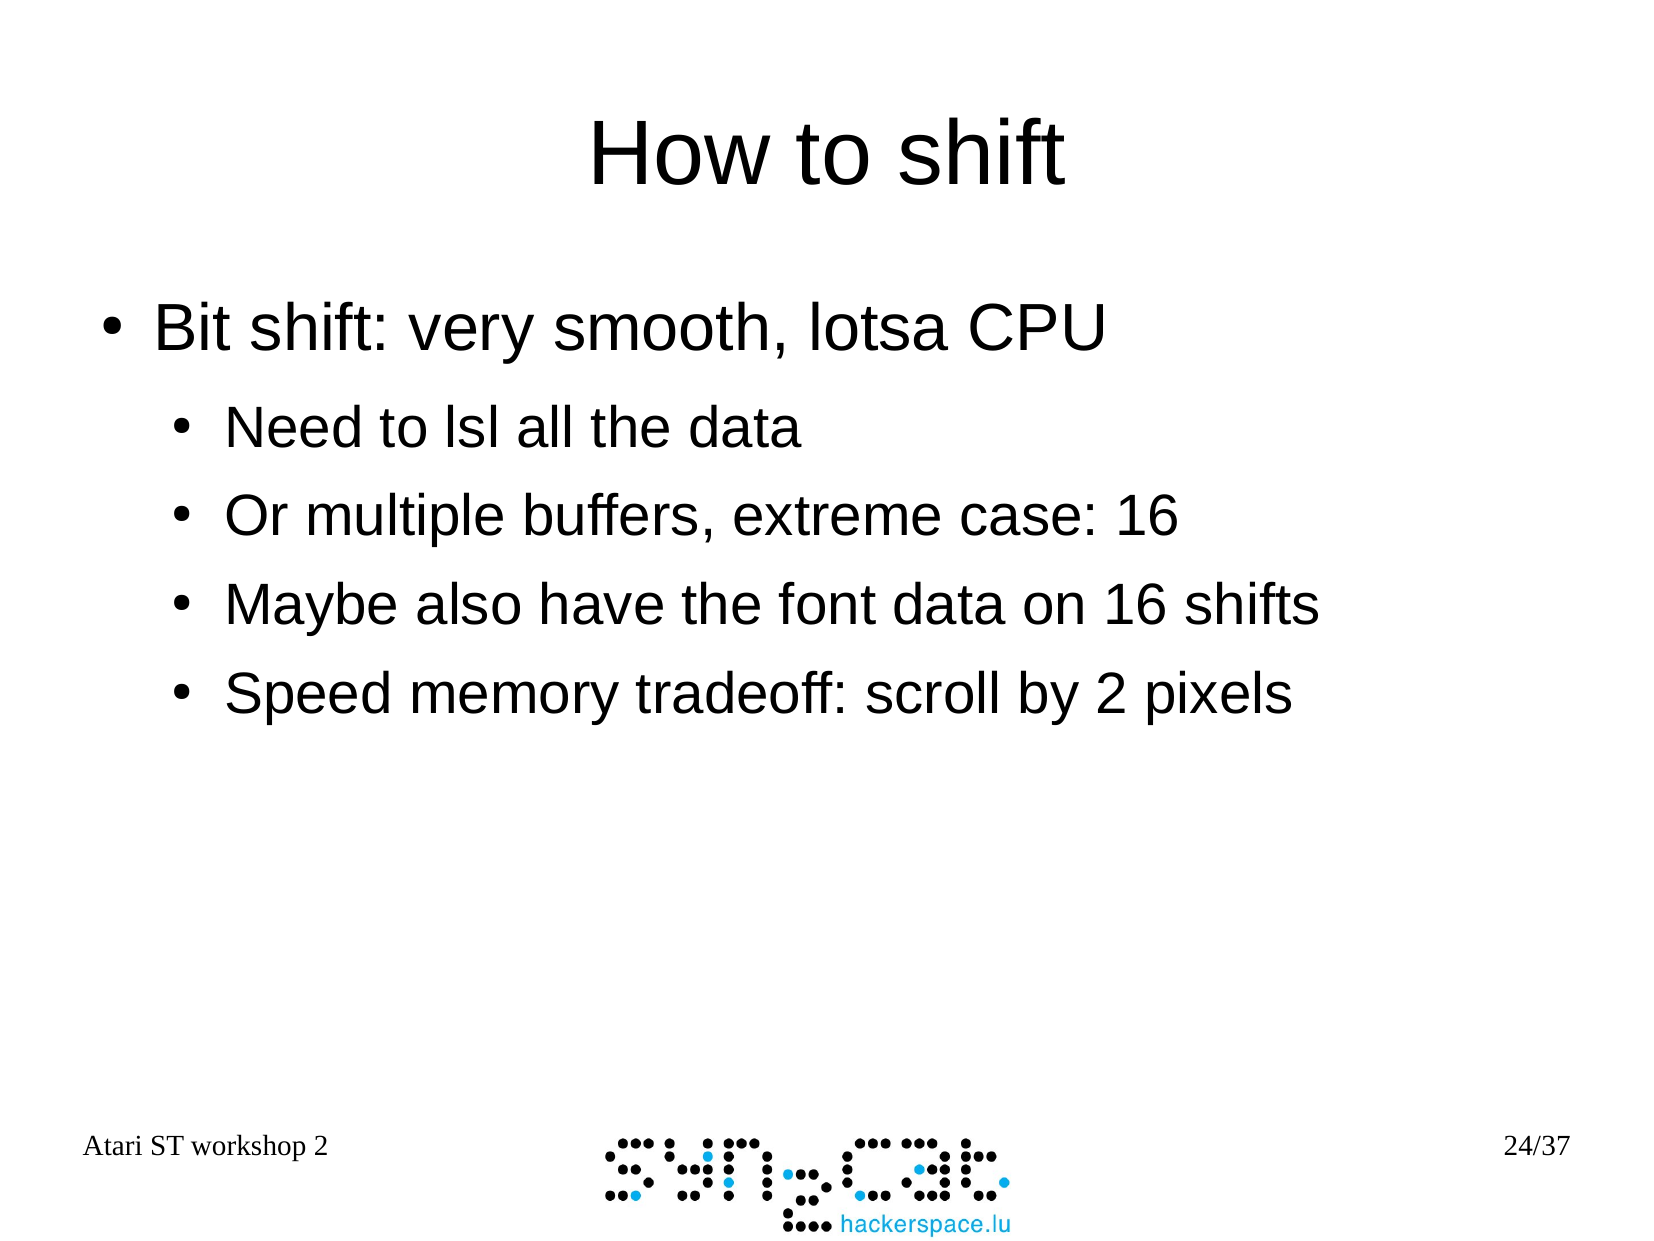

# How to shift
Bit shift: very smooth, lotsa CPU
Need to lsl all the data
Or multiple buffers, extreme case: 16
Maybe also have the font data on 16 shifts
Speed memory tradeoff: scroll by 2 pixels
24